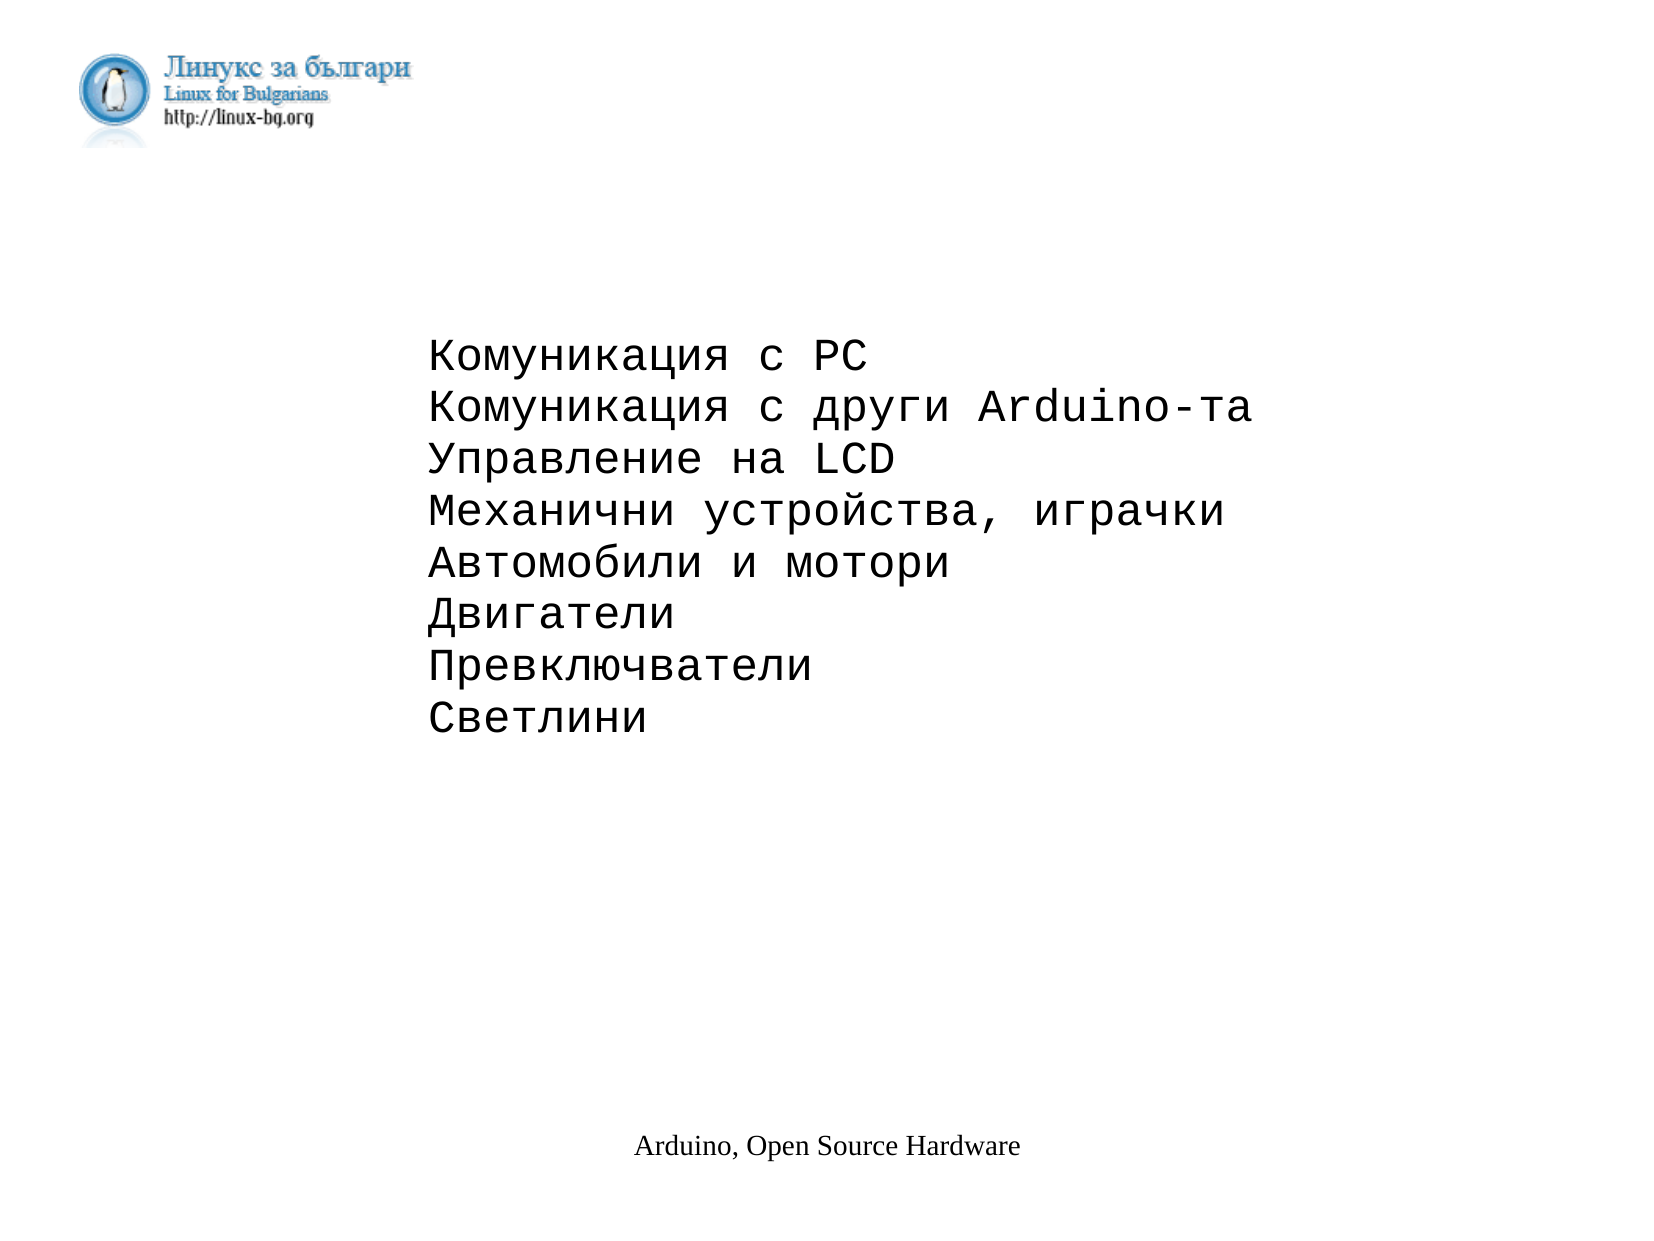

Комуникация с PC
Комуникация с други Arduino-та
Управление на LCD
Механични устройства, играчки
Автомобили и мотори
Двигатели
Превключватели
Светлини